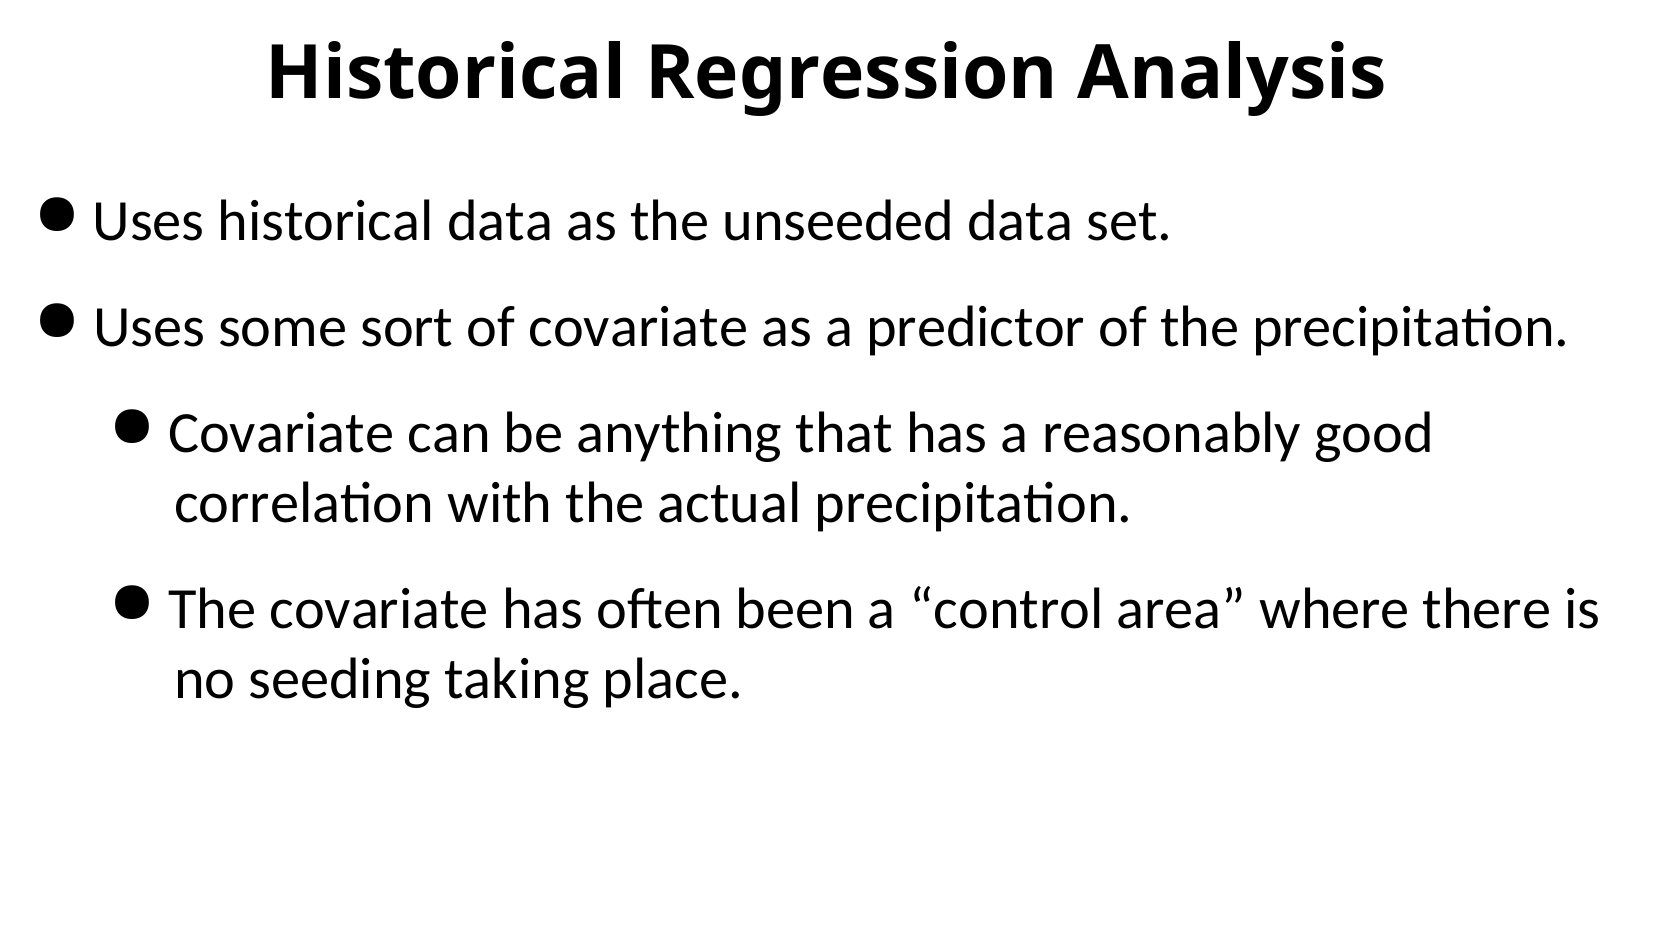

# Historical Regression Analysis
 Uses historical data as the unseeded data set.
 Uses some sort of covariate as a predictor of the precipitation.
 Covariate can be anything that has a reasonably good correlation with the actual precipitation.
 The covariate has often been a “control area” where there is no seeding taking place.